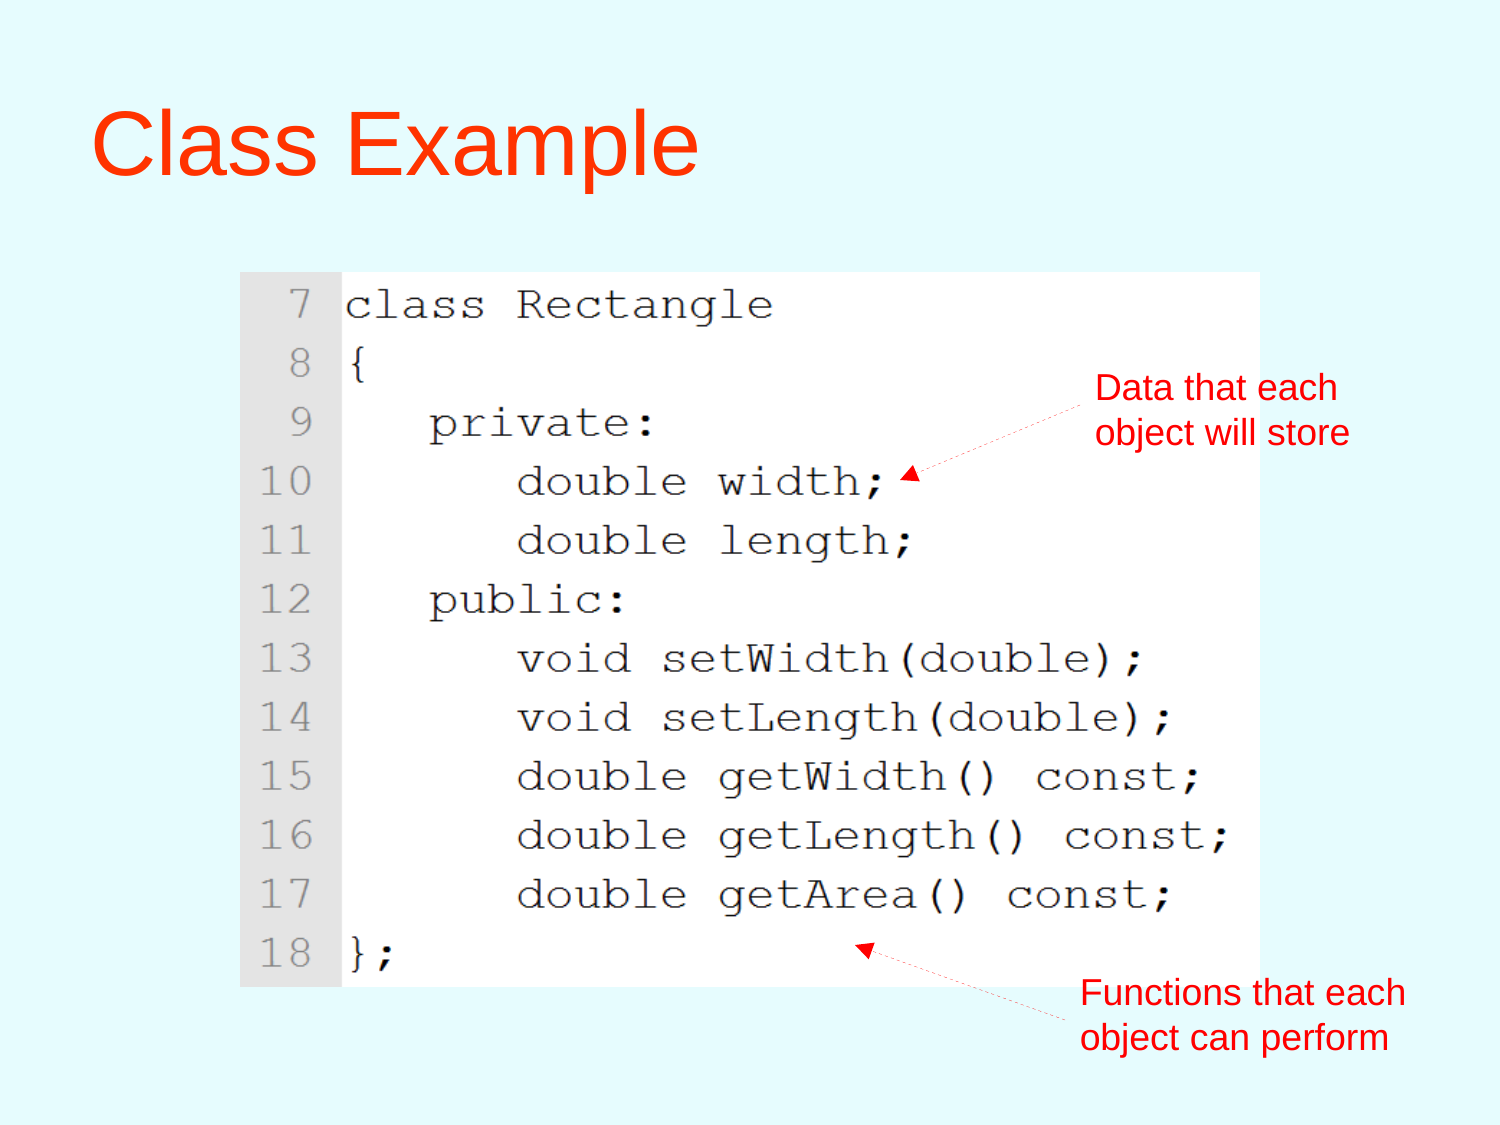

# Class Example
Data that each object will store
Functions that each object can perform